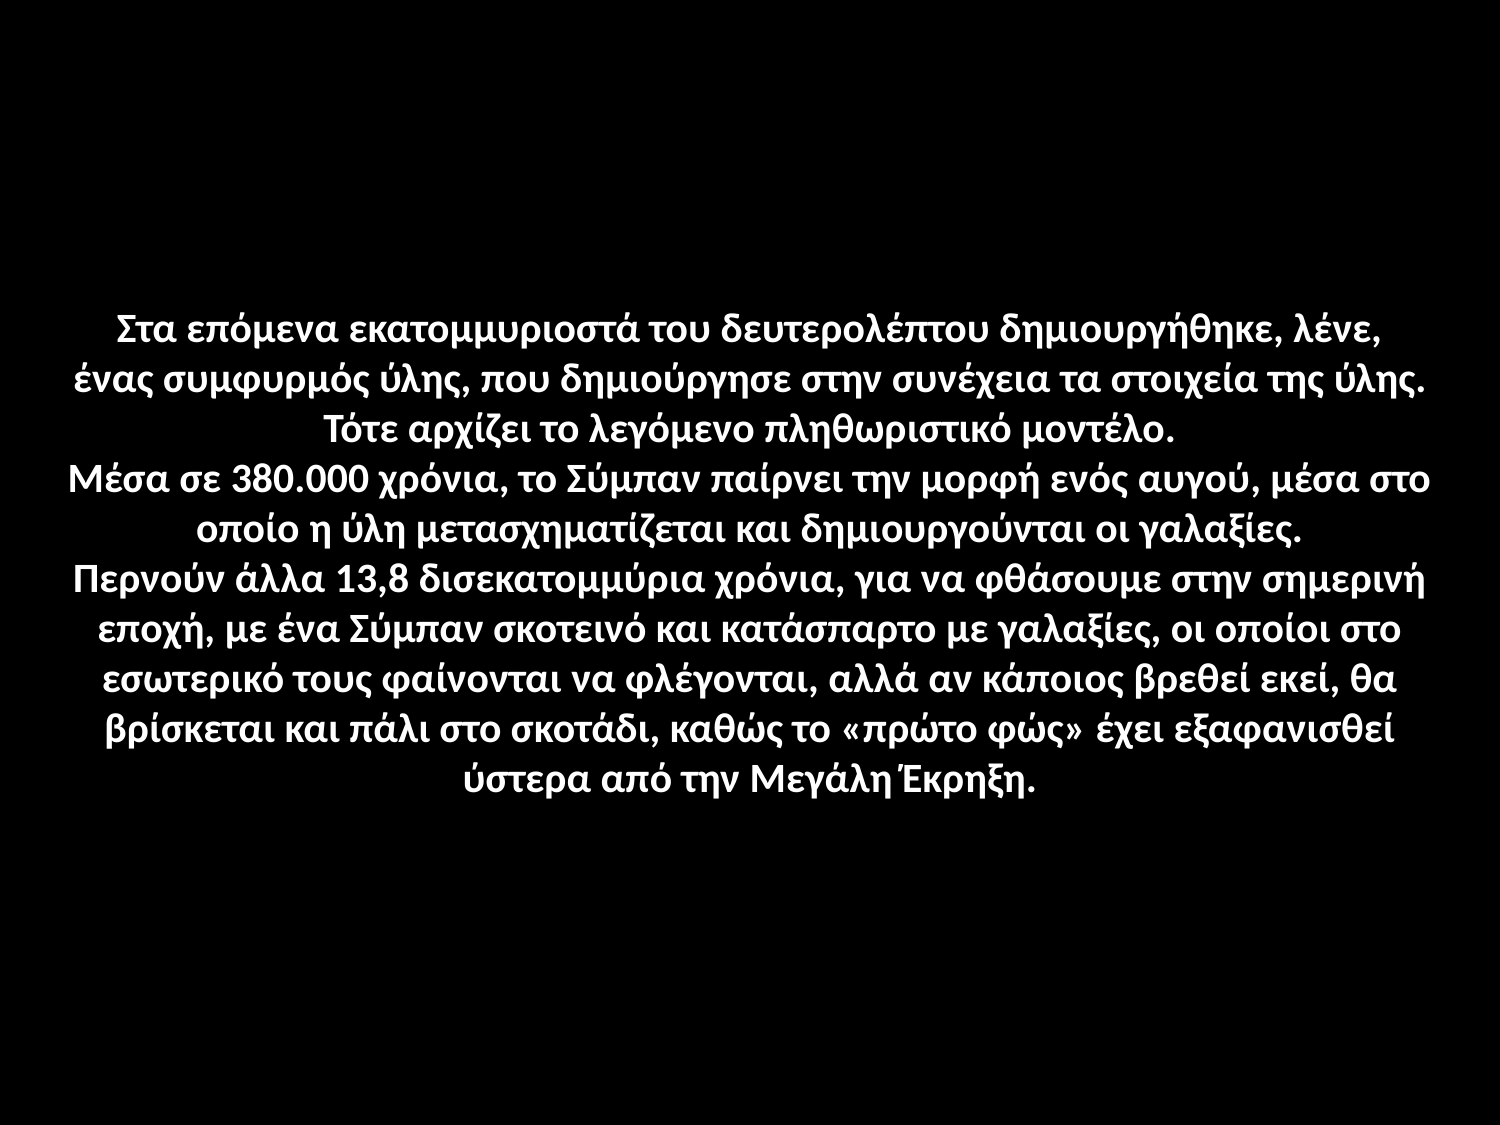

Στα επόμενα εκατομμυριοστά του δευτερολέπτου δημιουργήθηκε, λένε, ένας συμφυρμός ύλης, που δημιούργησε στην συνέχεια τα στοιχεία της ύλης. Τότε αρχίζει το λεγόμενο πληθωριστικό μοντέλο.
Μέσα σε 380.000 χρόνια, το Σύμπαν παίρνει την μορφή ενός αυγού, μέσα στο οποίο η ύλη μετασχηματίζεται και δημιουργούνται οι γαλαξίες.
Περνούν άλλα 13,8 δισεκατομμύρια χρόνια, για να φθάσουμε στην σημερινή εποχή, με ένα Σύμπαν σκοτεινό και κατάσπαρτο με γαλαξίες, οι οποίοι στο εσωτερικό τους φαίνονται να φλέγονται, αλλά αν κάποιος βρεθεί εκεί, θα βρίσκεται και πάλι στο σκοτάδι, καθώς το «πρώτο φώς» έχει εξαφανισθεί ύστερα από την Μεγάλη Έκρηξη.